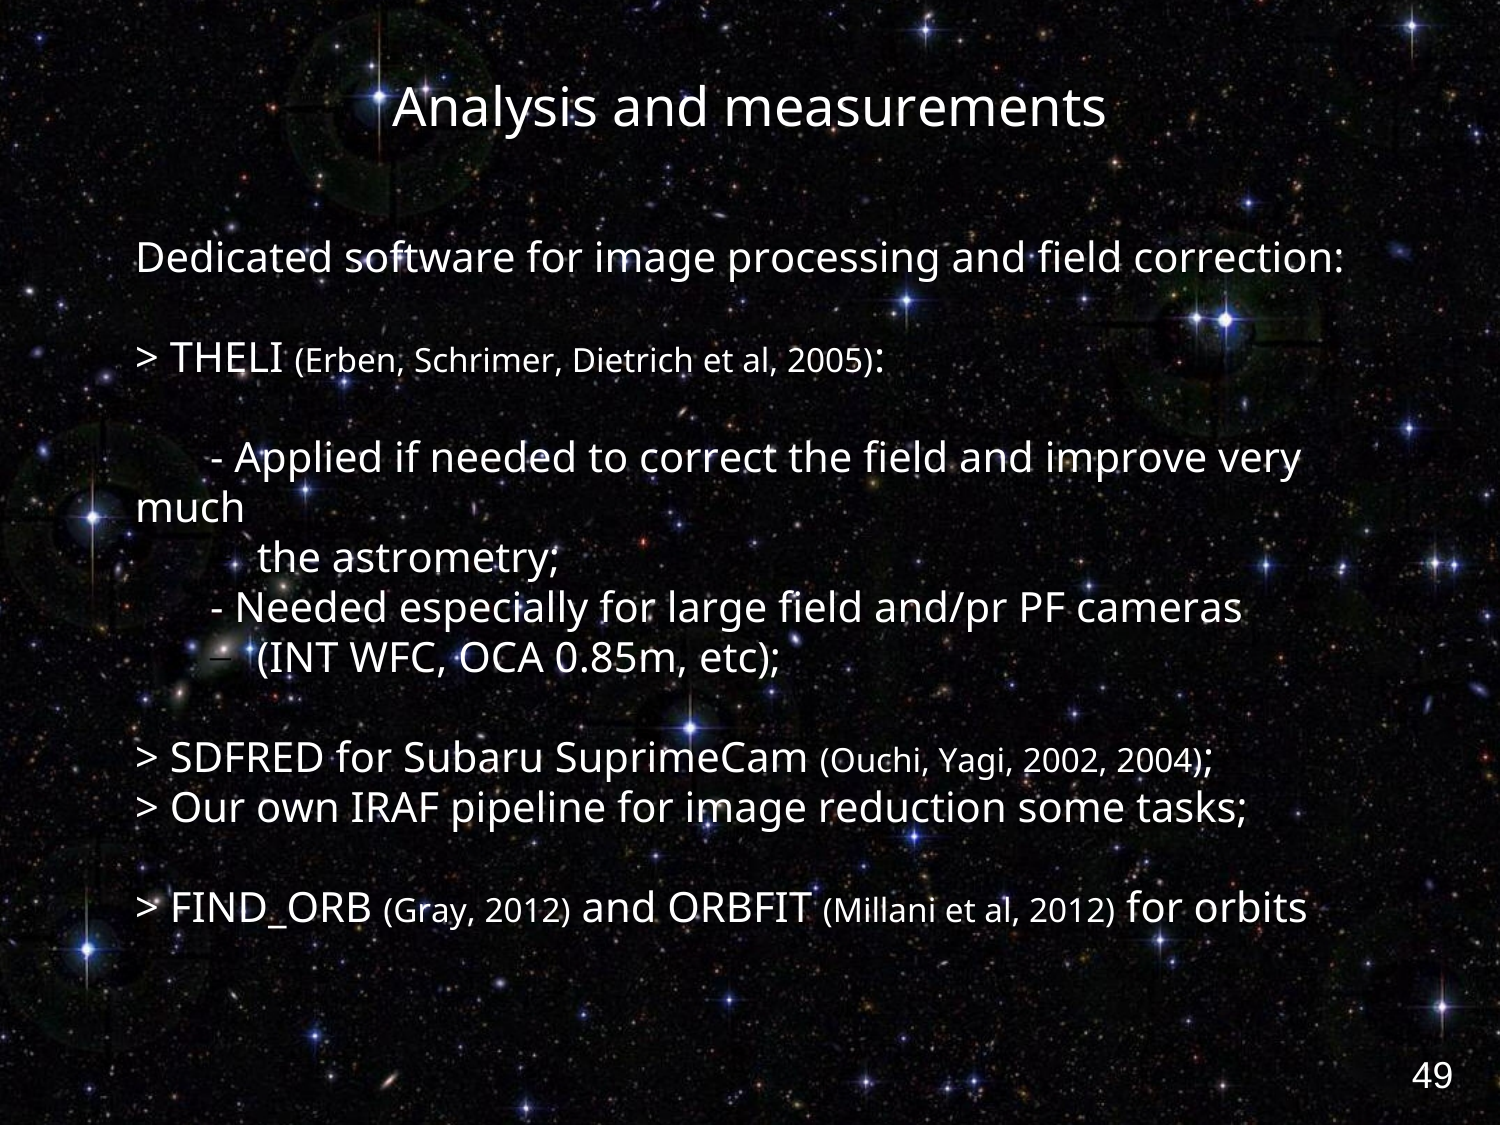

Analysis and measurements
Dedicated software for image processing and field correction:
> THELI (Erben, Schrimer, Dietrich et al, 2005):
	- Applied if needed to correct the field and improve very much
the astrometry;
 	- Needed especially for large field and/pr PF cameras
(INT WFC, OCA 0.85m, etc);
> SDFRED for Subaru SuprimeCam (Ouchi, Yagi, 2002, 2004);
> Our own IRAF pipeline for image reduction some tasks;
> FIND_ORB (Gray, 2012) and ORBFIT (Millani et al, 2012) for orbits
49